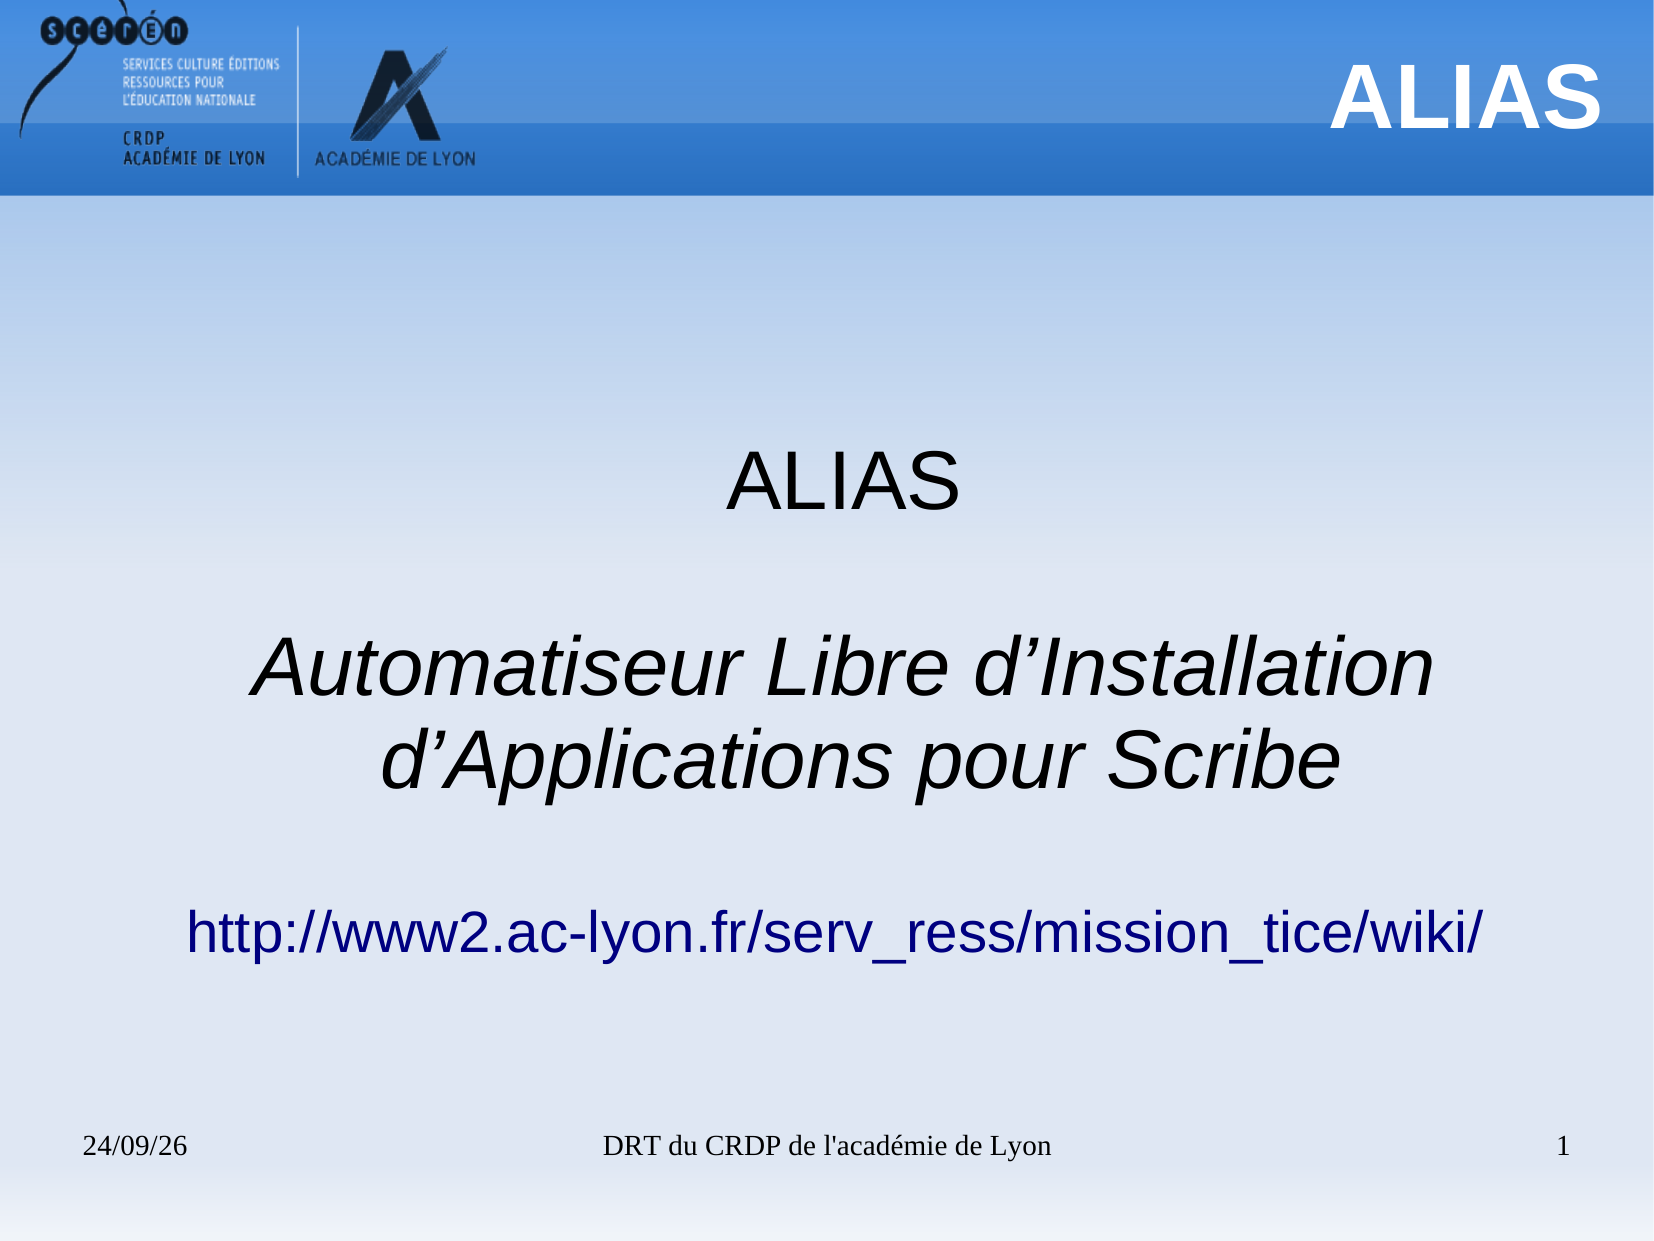

#
ALIAS
ALIAS
Automatiseur Libre d’Installation d’Applications pour Scribe
http://www2.ac-lyon.fr/serv_ress/mission_tice/wiki/
DRT du CRDP de l'académie de Lyon
1